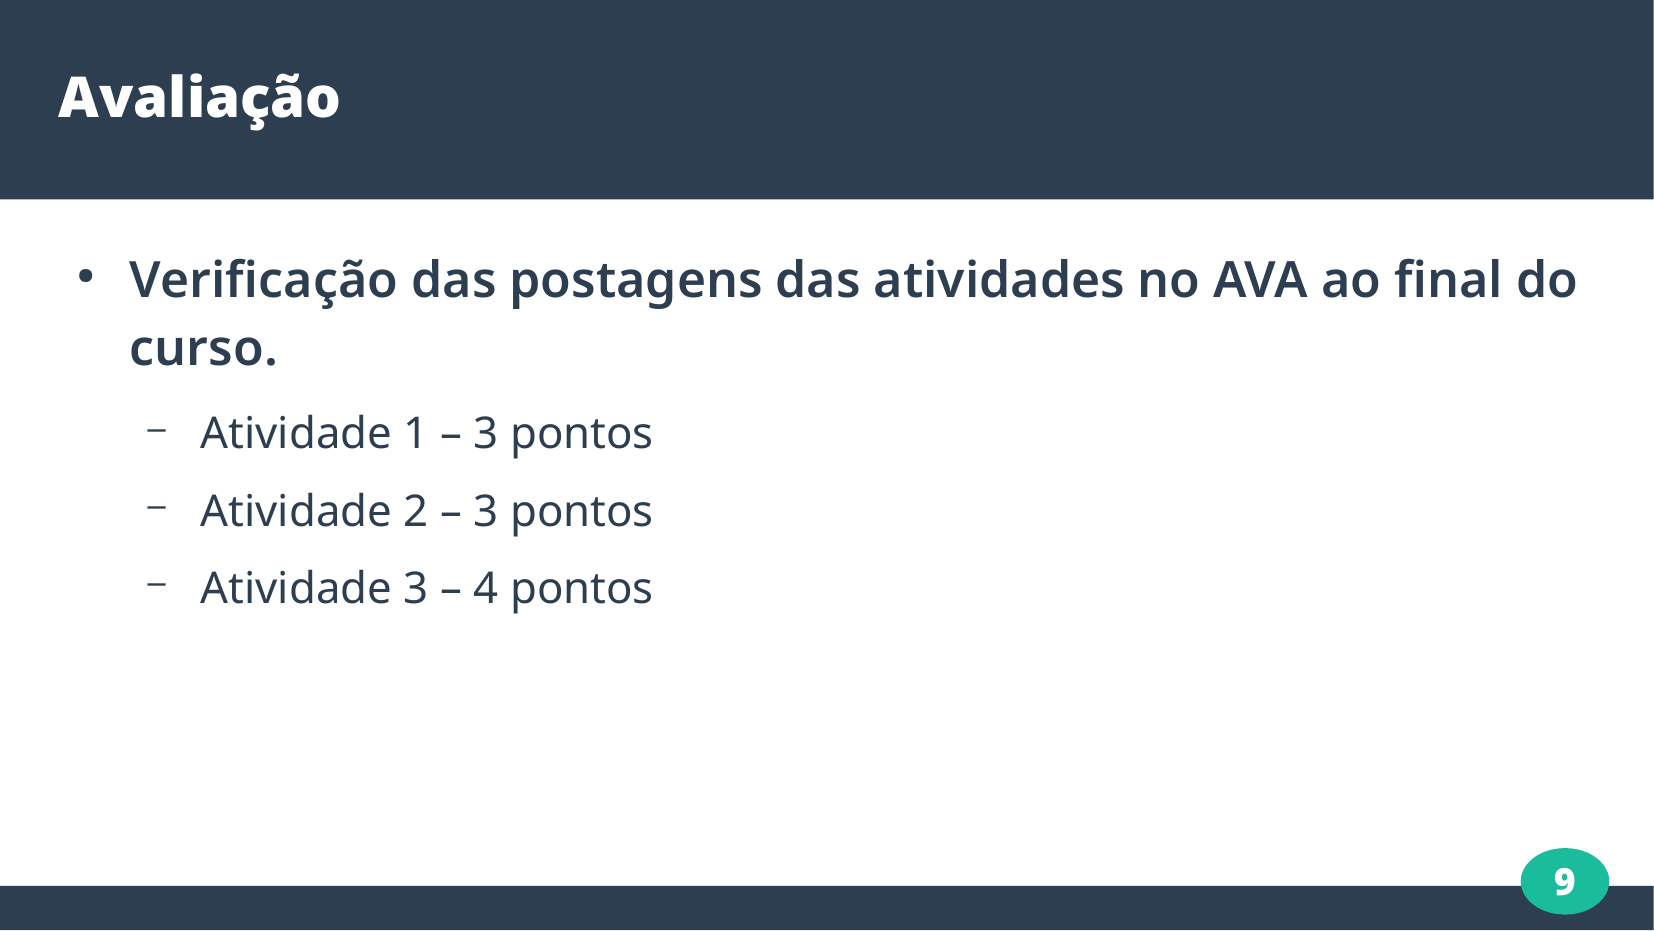

# Avaliação
Verificação das postagens das atividades no AVA ao final do curso.
Atividade 1 – 3 pontos
Atividade 2 – 3 pontos
Atividade 3 – 4 pontos
9